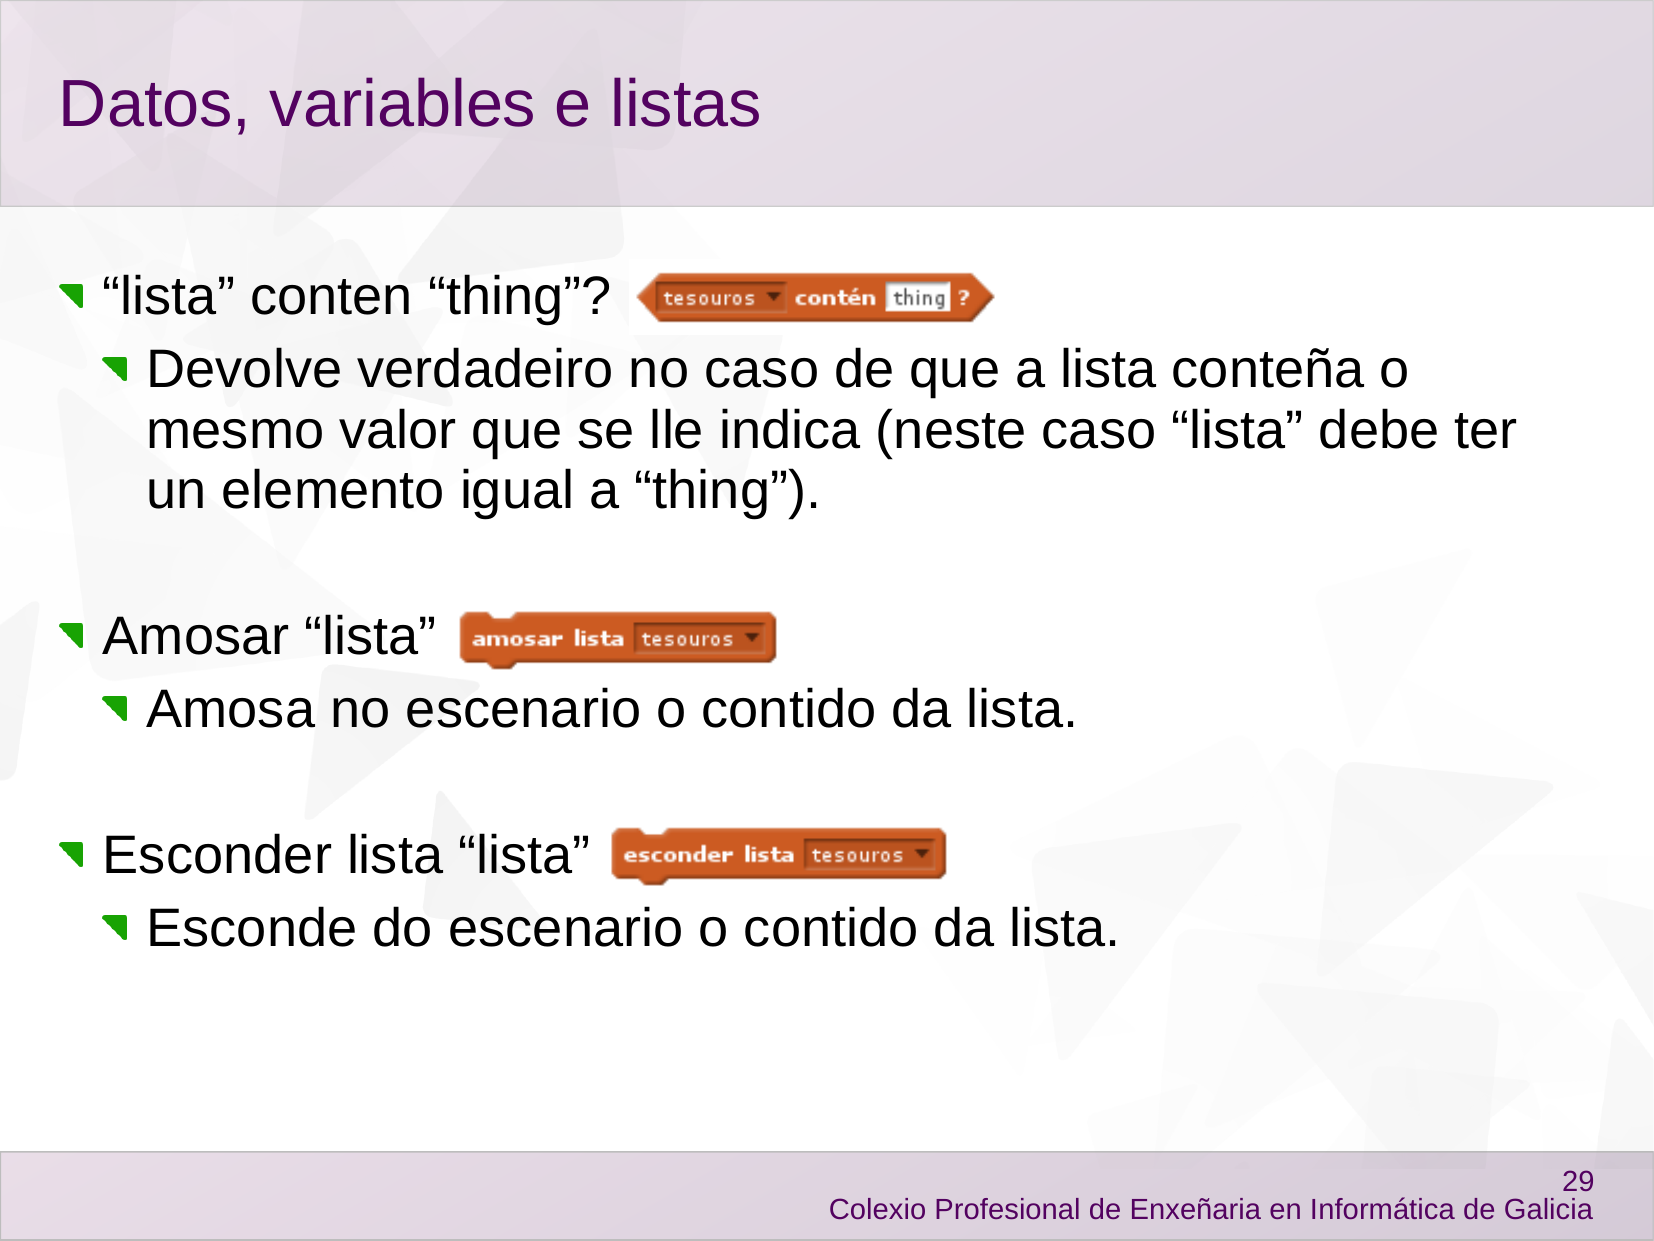

# Datos, variables e listas
“lista” conten “thing”?
Devolve verdadeiro no caso de que a lista conteña o mesmo valor que se lle indica (neste caso “lista” debe ter un elemento igual a “thing”).
Amosar “lista”
Amosa no escenario o contido da lista.
Esconder lista “lista”
Esconde do escenario o contido da lista.
29
Colexio Profesional de Enxeñaria en Informática de Galicia